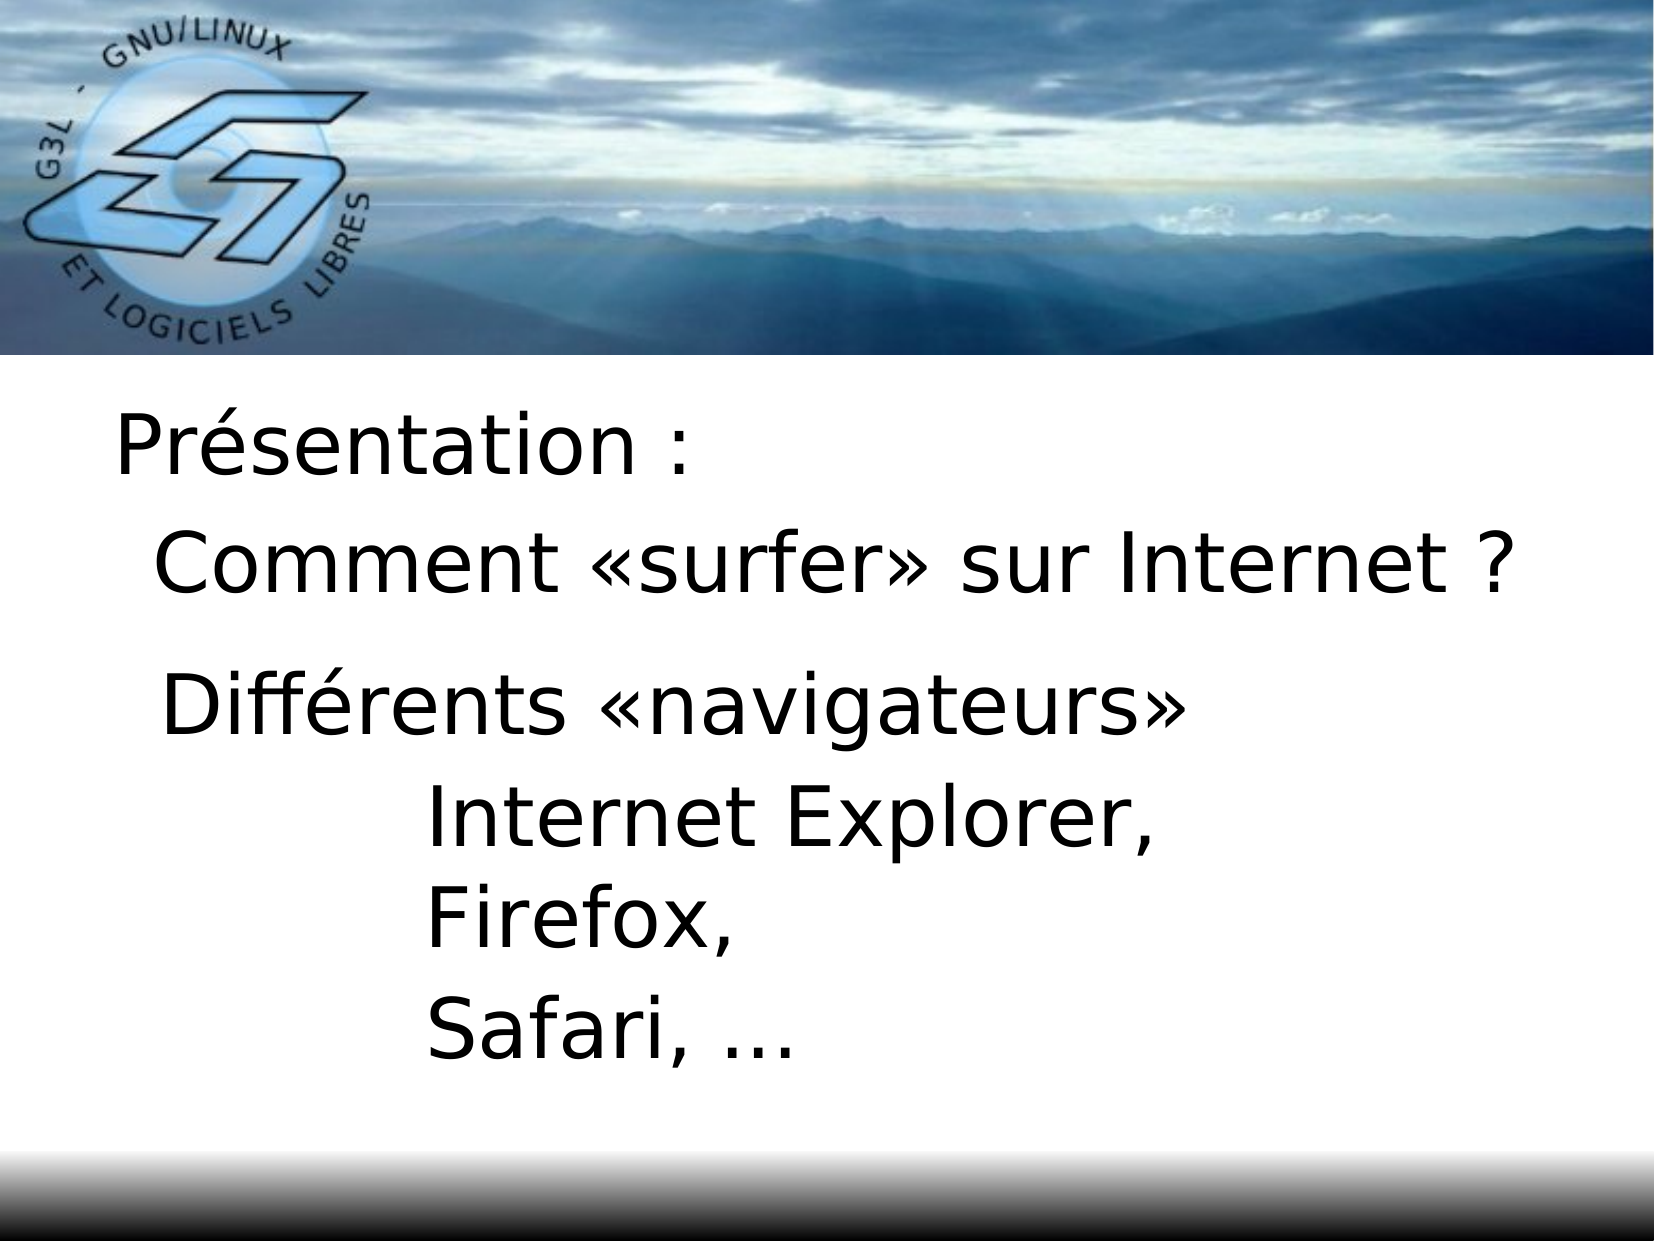

Présentation :
 Comment «surfer» sur Internet ?
 Différents «navigateurs»
 Internet Explorer,
 Firefox,
 Safari, ...